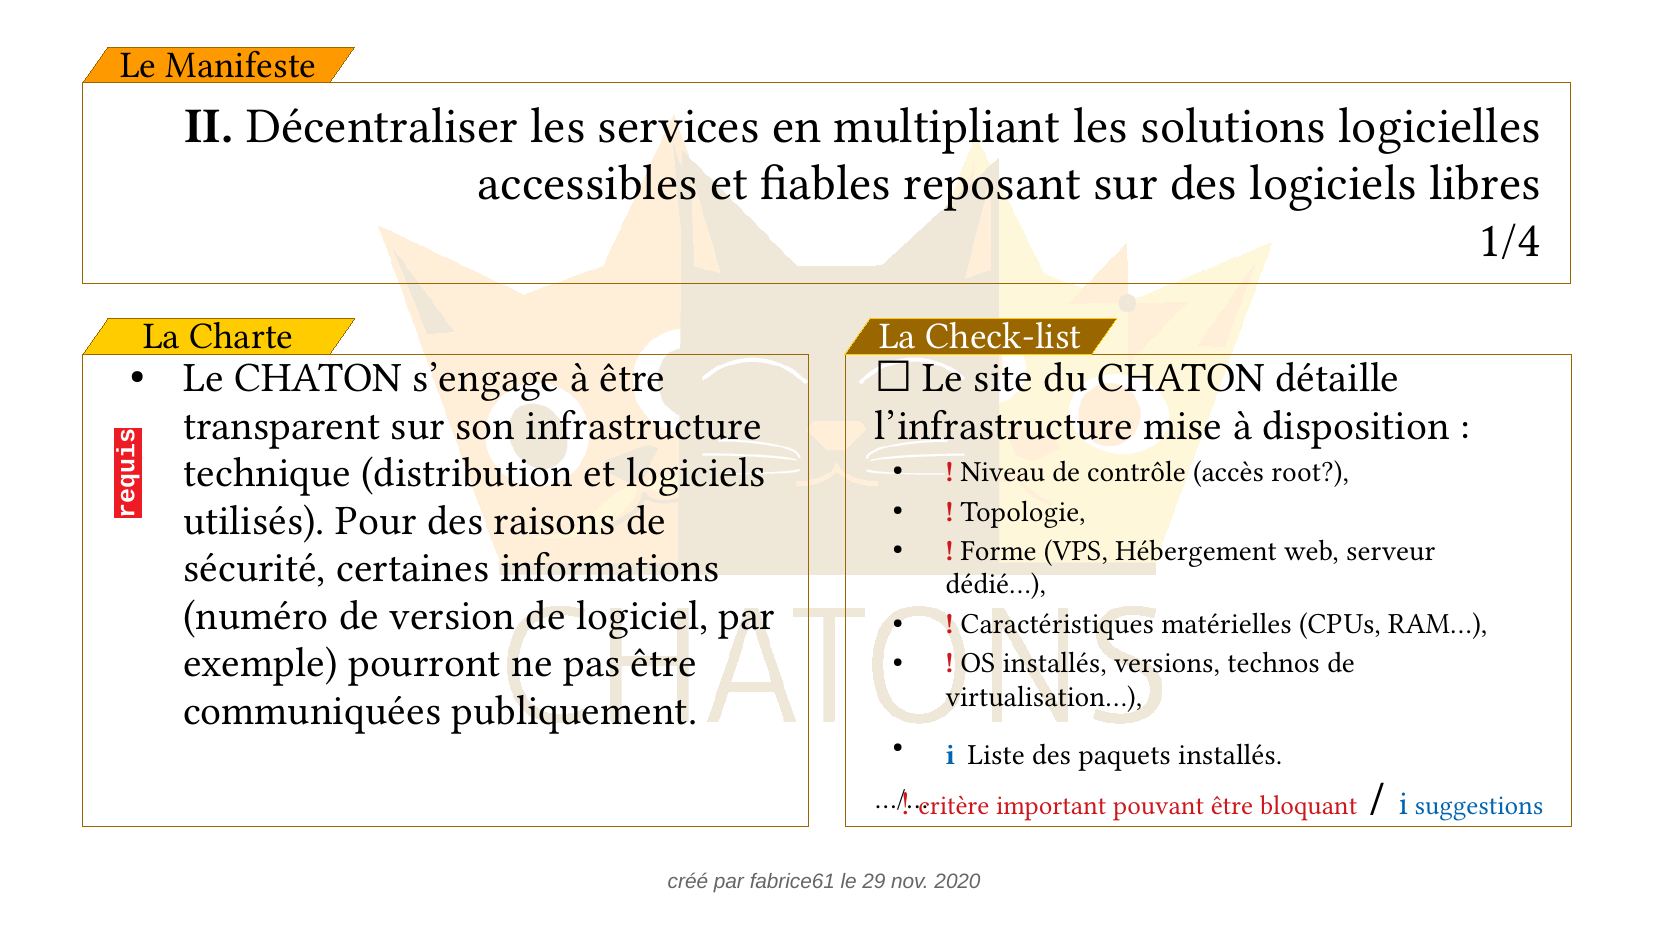

Le Manifeste
# II. Décentraliser les services en multipliant les solutions logicielles accessibles et fiables reposant sur des logiciels libres 1/4
La Charte
La Check-list
Le CHATON s’engage à être transparent sur son infrastructure technique (distribution et logiciels utilisés). Pour des raisons de sécurité, certaines informations (numéro de version de logiciel, par exemple) pourront ne pas être communiquées publiquement.
☐ Le site du CHATON détaille l’infrastructure mise à disposition :
! Niveau de contrôle (accès root?),
! Topologie,
! Forme (VPS, Hébergement web, serveur dédié…),
! Caractéristiques matérielles (CPUs, RAM…),
! OS installés, versions, technos de virtualisation…),
i Liste des paquets installés.
.../...
requis